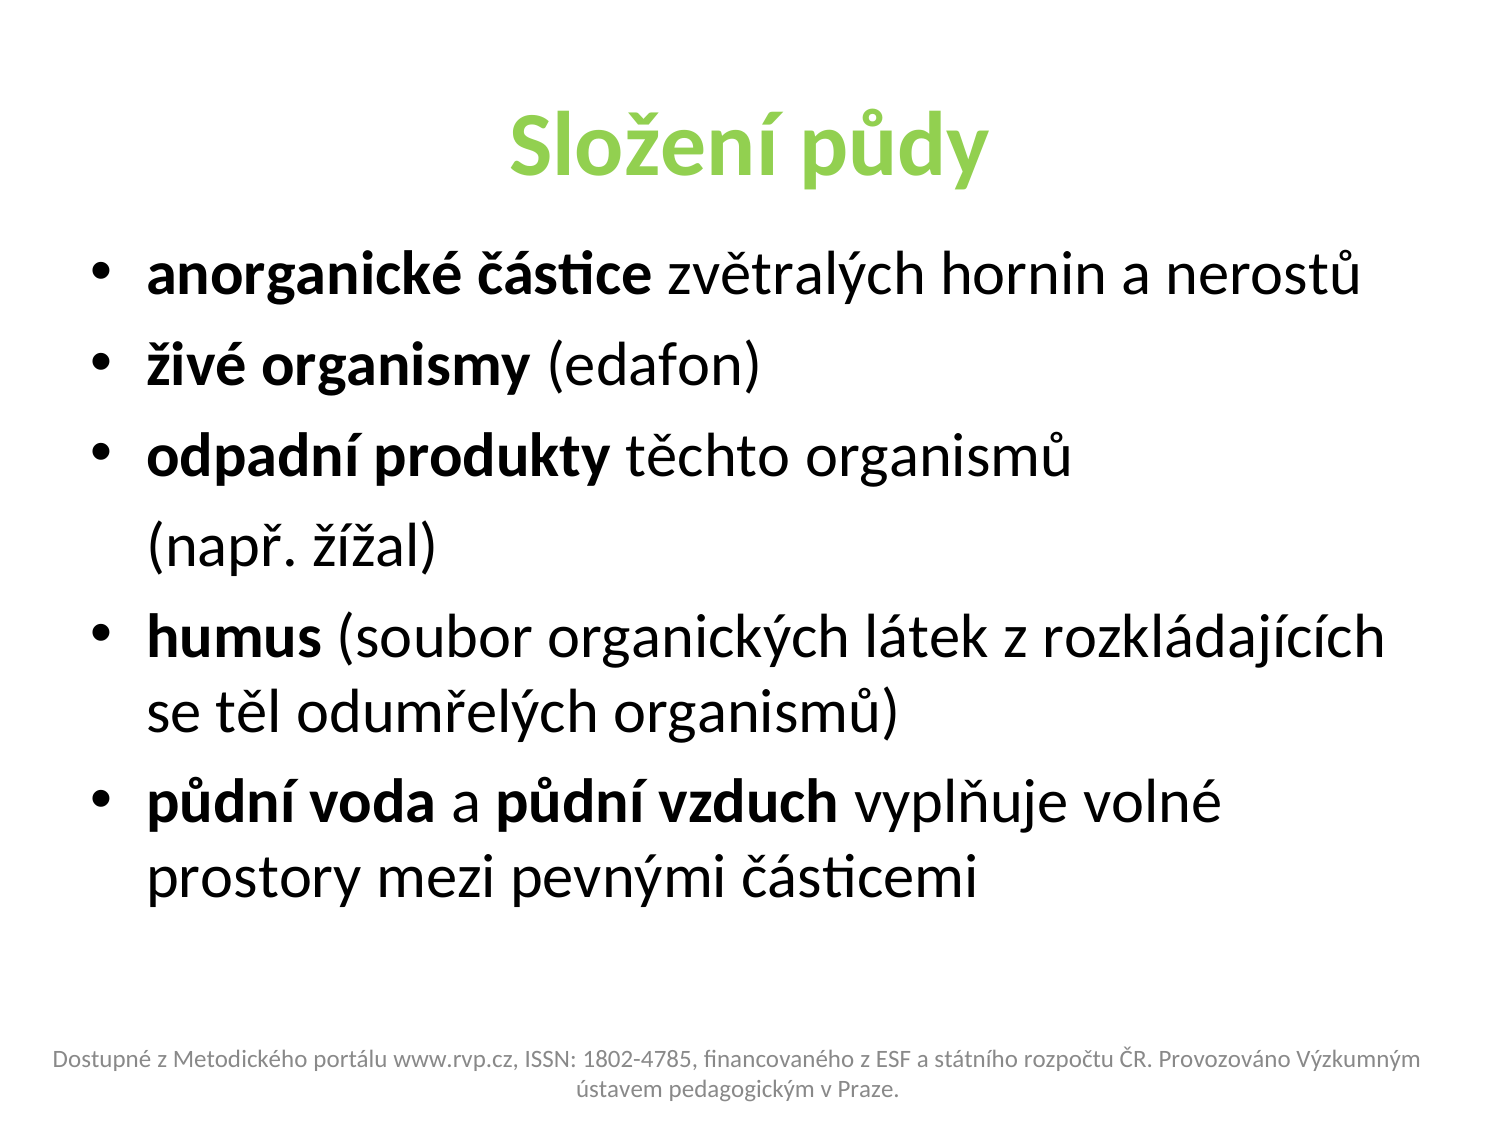

# Složení půdy
anorganické částice zvětralých hornin a nerostů
živé organismy (edafon)
odpadní produkty těchto organismů
	(např. žížal)
humus (soubor organických látek z rozkládajících se těl odumřelých organismů)
půdní voda a půdní vzduch vyplňuje volné prostory mezi pevnými částicemi
Dostupné z Metodického portálu www.rvp.cz, ISSN: 1802-4785, financovaného z ESF a státního rozpočtu ČR. Provozováno Výzkumným ústavem pedagogickým v Praze.